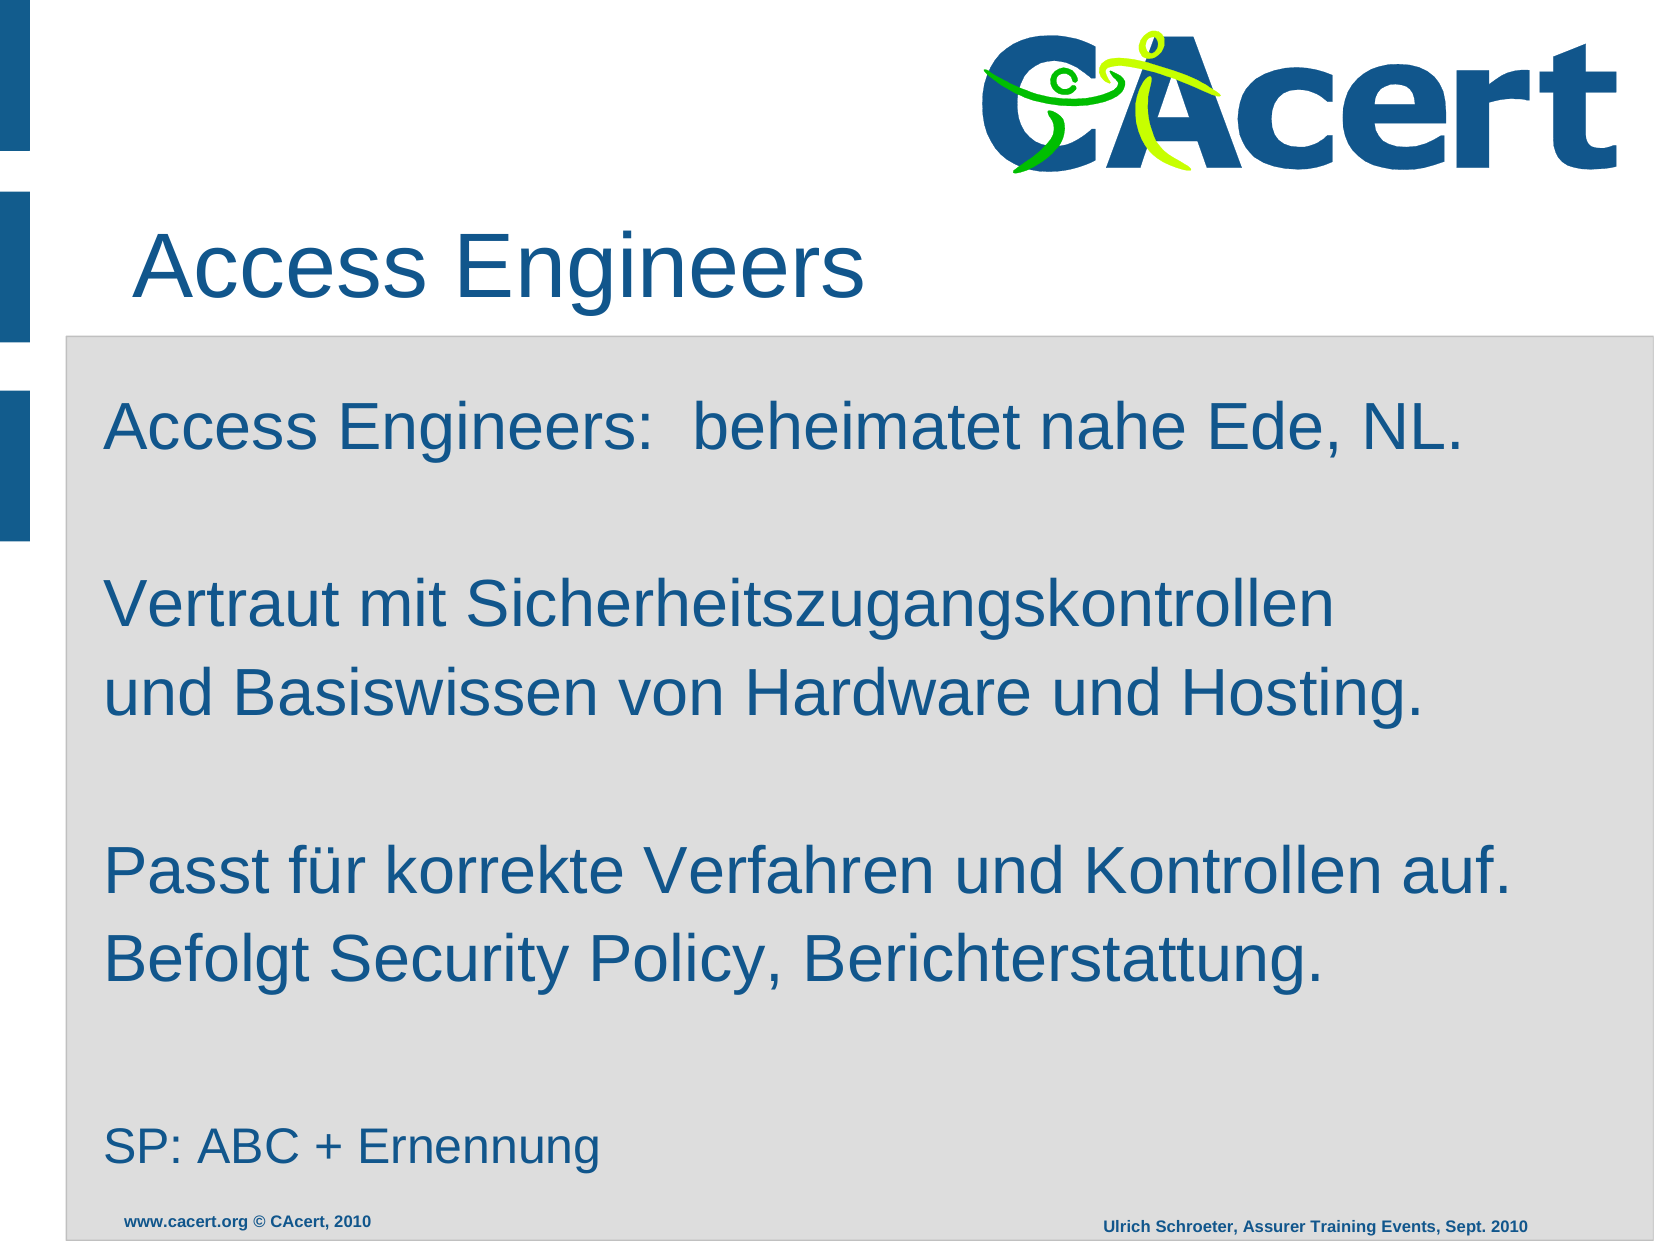

Access Engineers
Access Engineers: beheimatet nahe Ede, NL.
Vertraut mit Sicherheitszugangskontrollen
und Basiswissen von Hardware und Hosting.
Passt für korrekte Verfahren und Kontrollen auf.
Befolgt Security Policy, Berichterstattung.
SP: ABC + Ernennung